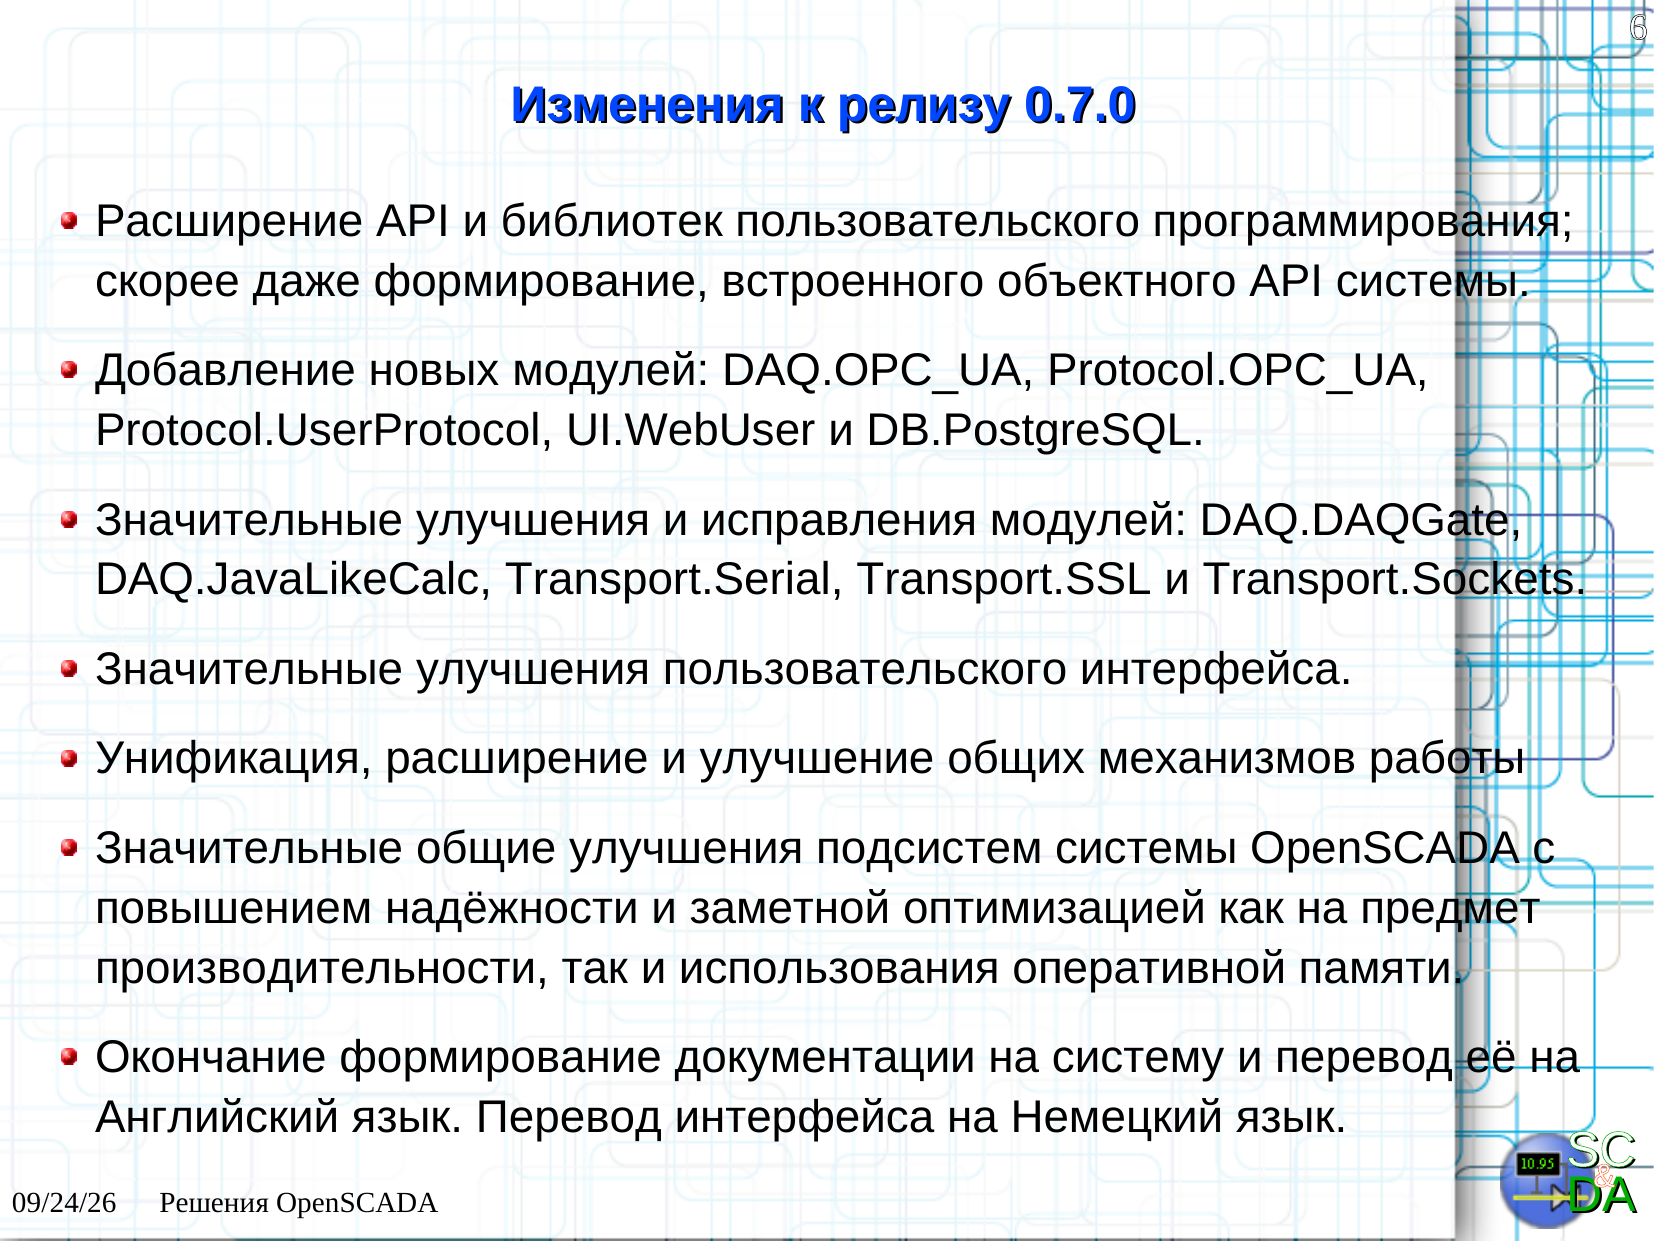

6
# Изменения к релизу 0.7.0
Расширение API и библиотек пользовательского программирования; скорее даже формирование, встроенного объектного API системы.
Добавление новых модулей: DAQ.OPC_UA, Protocol.OPC_UA, Protocol.UserProtocol, UI.WebUser и DB.PostgreSQL.
Значительные улучшения и исправления модулей: DAQ.DAQGate, DAQ.JavaLikeCalc, Transport.Serial, Transport.SSL и Transport.Sockets.
Значительные улучшения пользовательского интерфейса.
Унификация, расширение и улучшение общих механизмов работы
Значительные общие улучшения подсистем системы OpenSCADA с повышением надёжности и заметной оптимизацией как на предмет производительности, так и использования оперативной памяти.
Окончание формирование документации на систему и перевод её на Английский язык. Перевод интерфейса на Немецкий язык.
Решения OpenSCADA